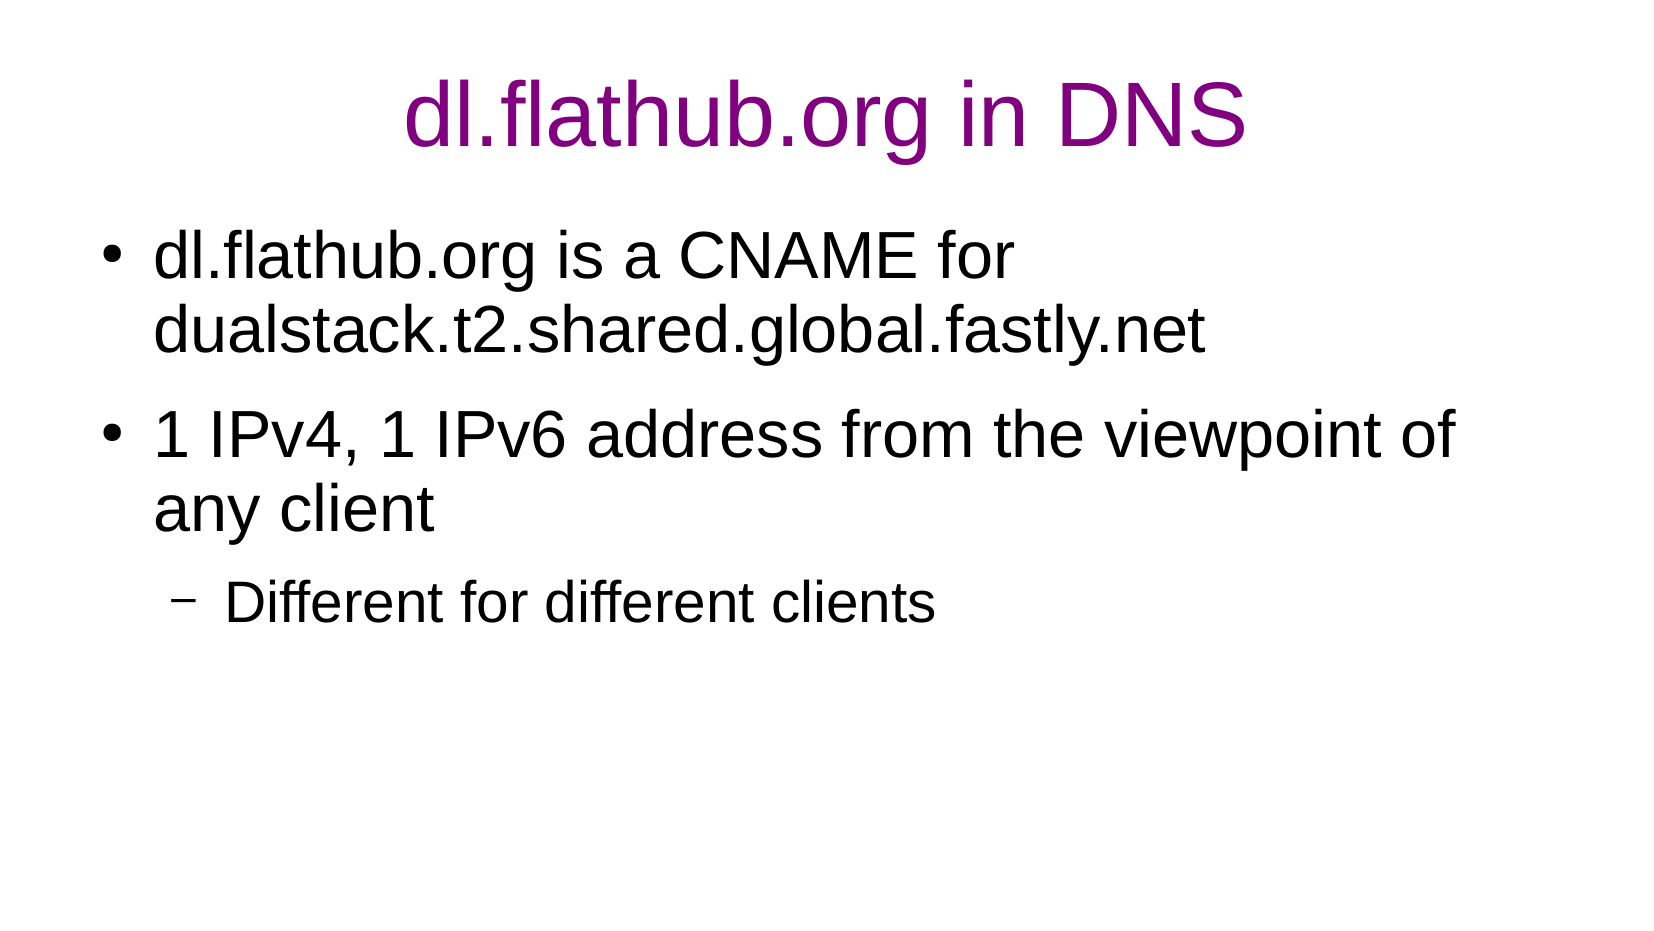

# dl.flathub.org in DNS
dl.flathub.org is a CNAME for dualstack.t2.shared.global.fastly.net
1 IPv4, 1 IPv6 address from the viewpoint of any client
Different for different clients